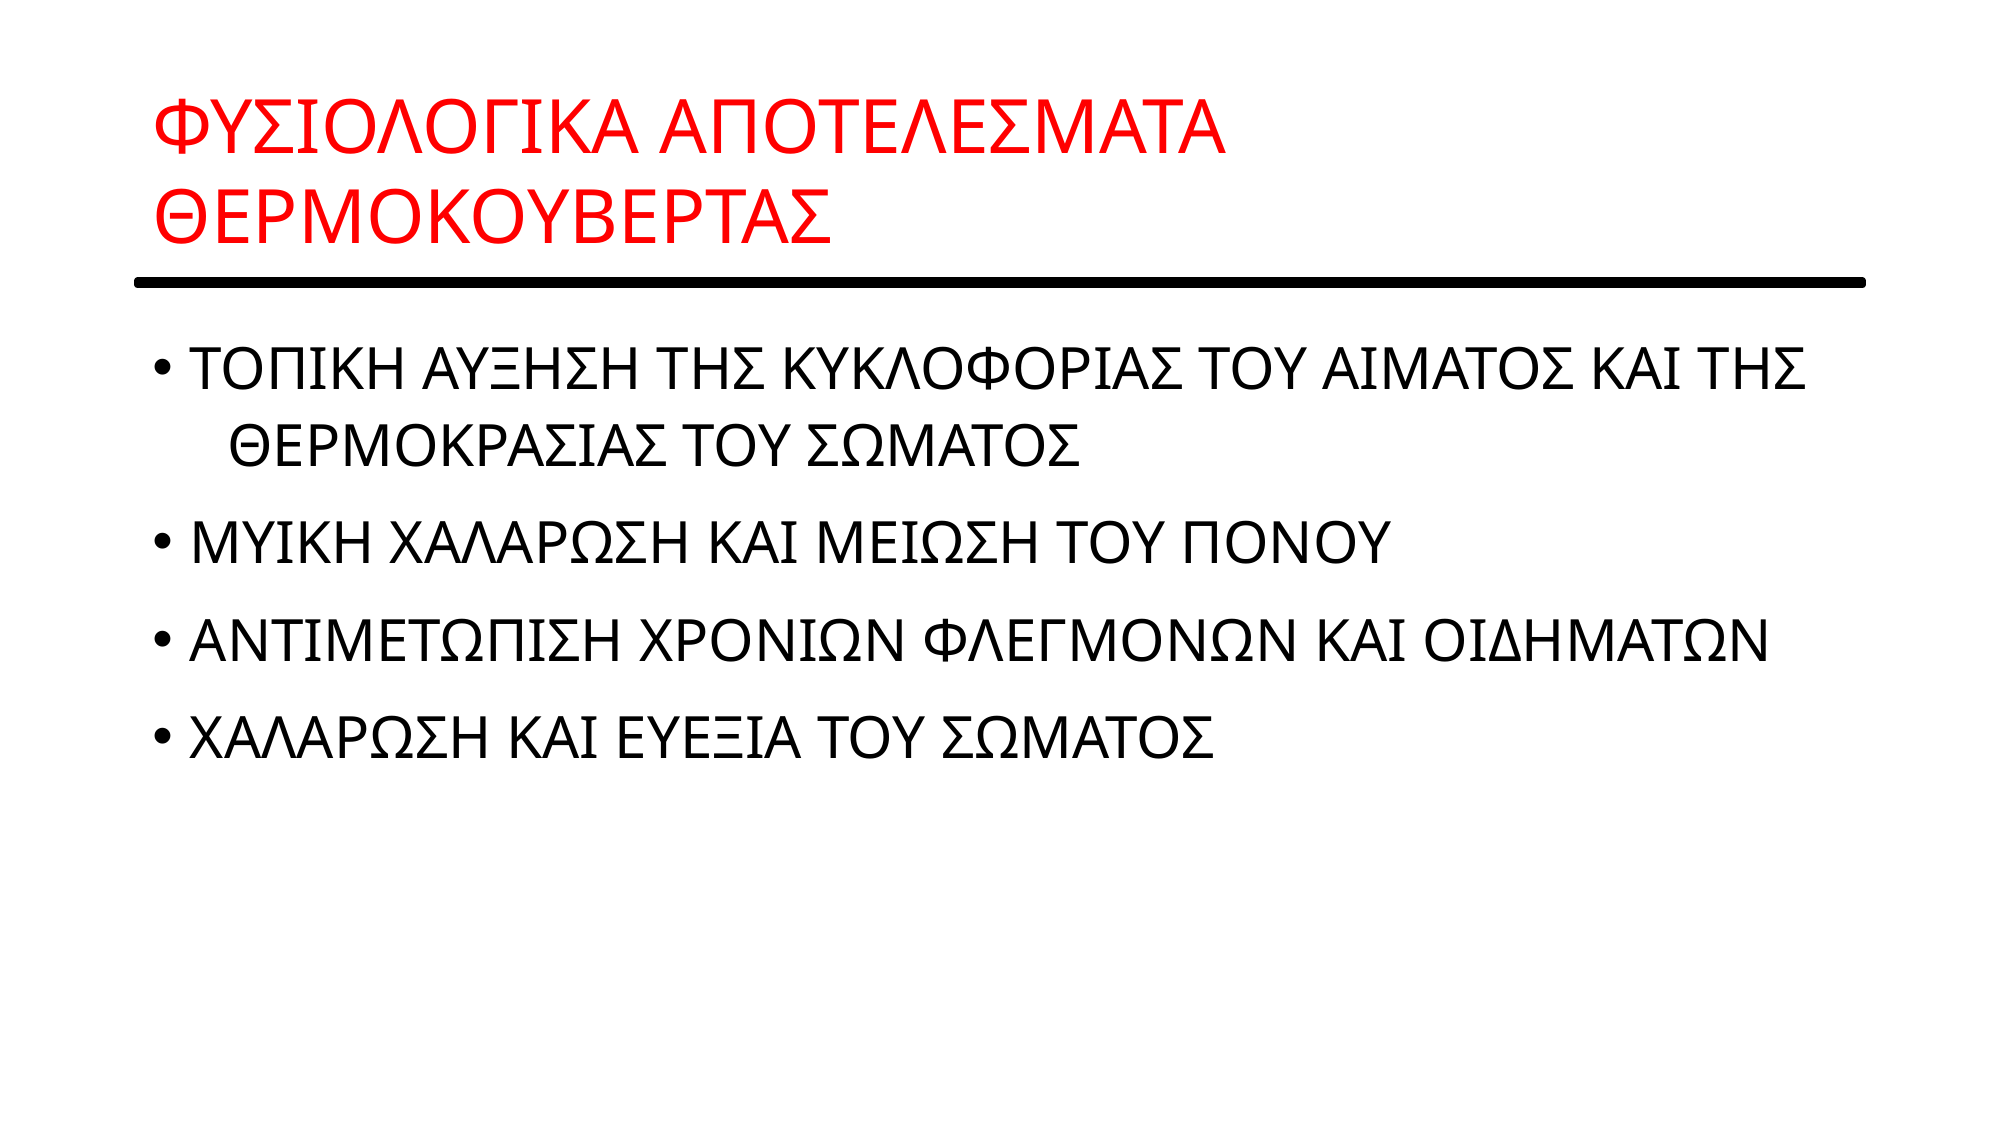

# ΦΥΣΙΟΛΟΓΙΚΑ ΑΠΟΤΕΛΕΣΜΑΤΑ ΘΕΡΜΟΚΟΥΒΕΡΤΑΣ
ΤΟΠΙΚΗ ΑΥΞΗΣΗ ΤΗΣ ΚΥΚΛΟΦΟΡΙΑΣ ΤΟΥ ΑΙΜΑΤΟΣ ΚΑΙ ΤΗΣ ΘΕΡΜΟΚΡΑΣΙΑΣ ΤΟΥ ΣΩΜΑΤΟΣ
ΜΥΙΚΗ ΧΑΛΑΡΩΣΗ ΚΑΙ ΜΕΙΩΣΗ ΤΟΥ ΠΟΝΟΥ
ΑΝΤΙΜΕΤΩΠΙΣΗ ΧΡΟΝΙΩΝ ΦΛΕΓΜΟΝΩΝ ΚΑΙ ΟΙΔΗΜΑΤΩΝ
ΧΑΛΑΡΩΣΗ ΚΑΙ ΕΥΕΞΙΑ ΤΟΥ ΣΩΜΑΤΟΣ